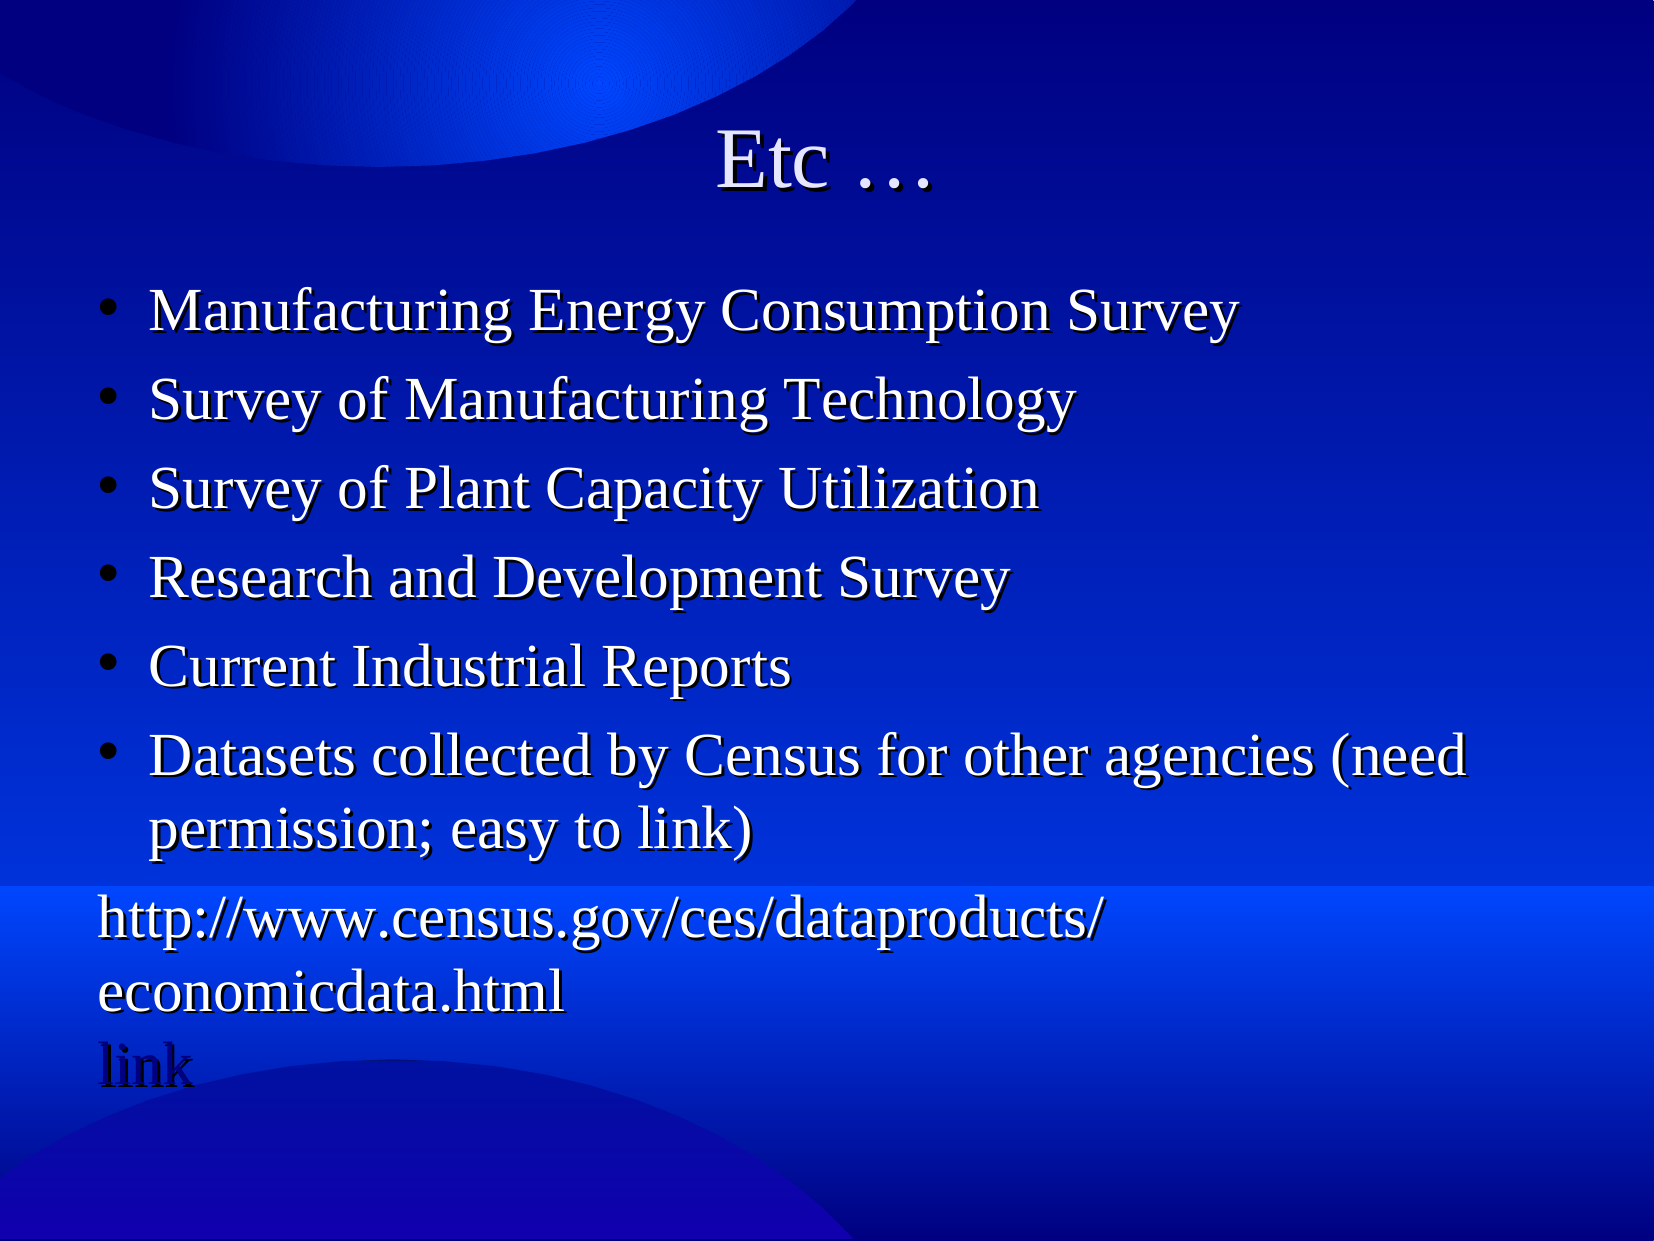

# Etc …
Manufacturing Energy Consumption Survey
Survey of Manufacturing Technology
Survey of Plant Capacity Utilization
Research and Development Survey
Current Industrial Reports
Datasets collected by Census for other agencies (need permission; easy to link)
http://www.census.gov/ces/dataproducts/economicdata.html
link